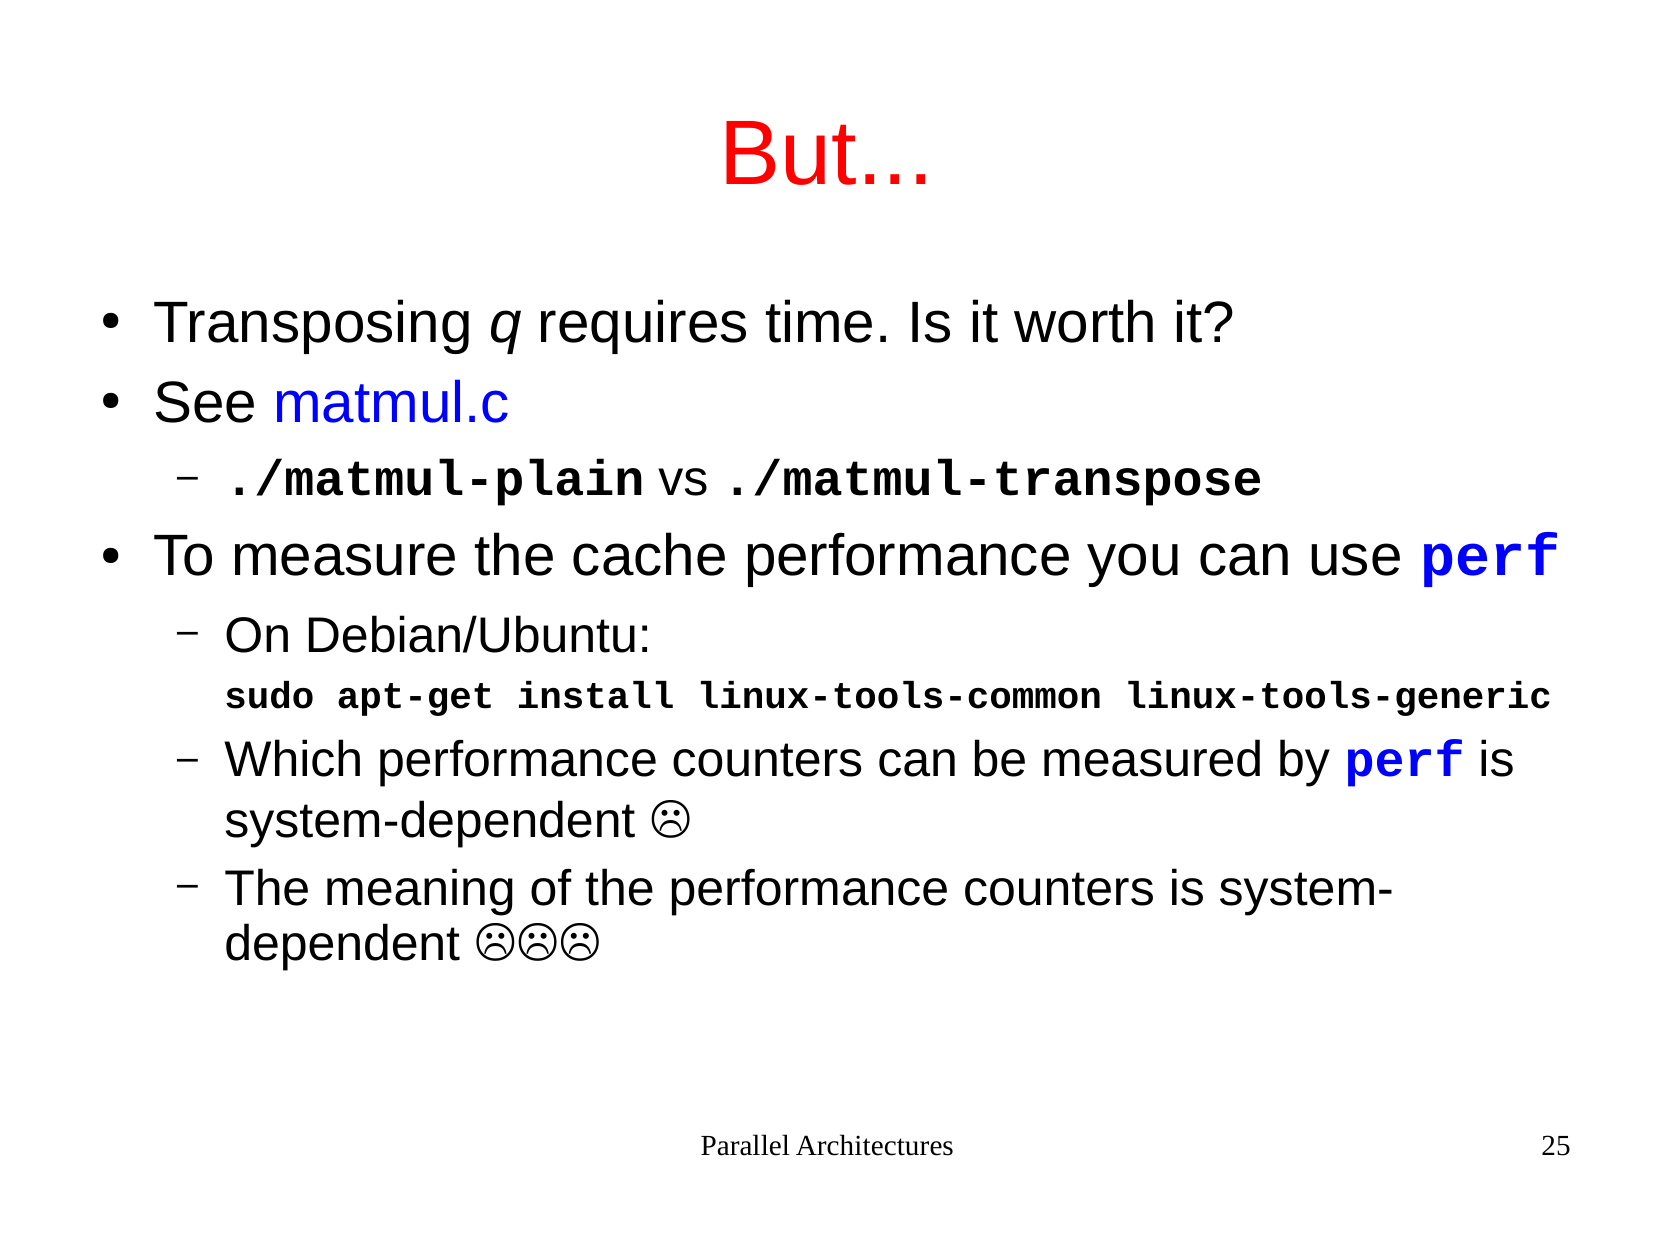

# But...
Transposing q requires time. Is it worth it?
See matmul.c
./matmul-plain vs ./matmul-transpose
To measure the cache performance you can use perf
On Debian/Ubuntu:
sudo apt-get install linux-tools-common linux-tools-generic
Which performance counters can be measured by perf is system-dependent ☹
The meaning of the performance counters is system-dependent ☹☹☹
Parallel Architectures
25